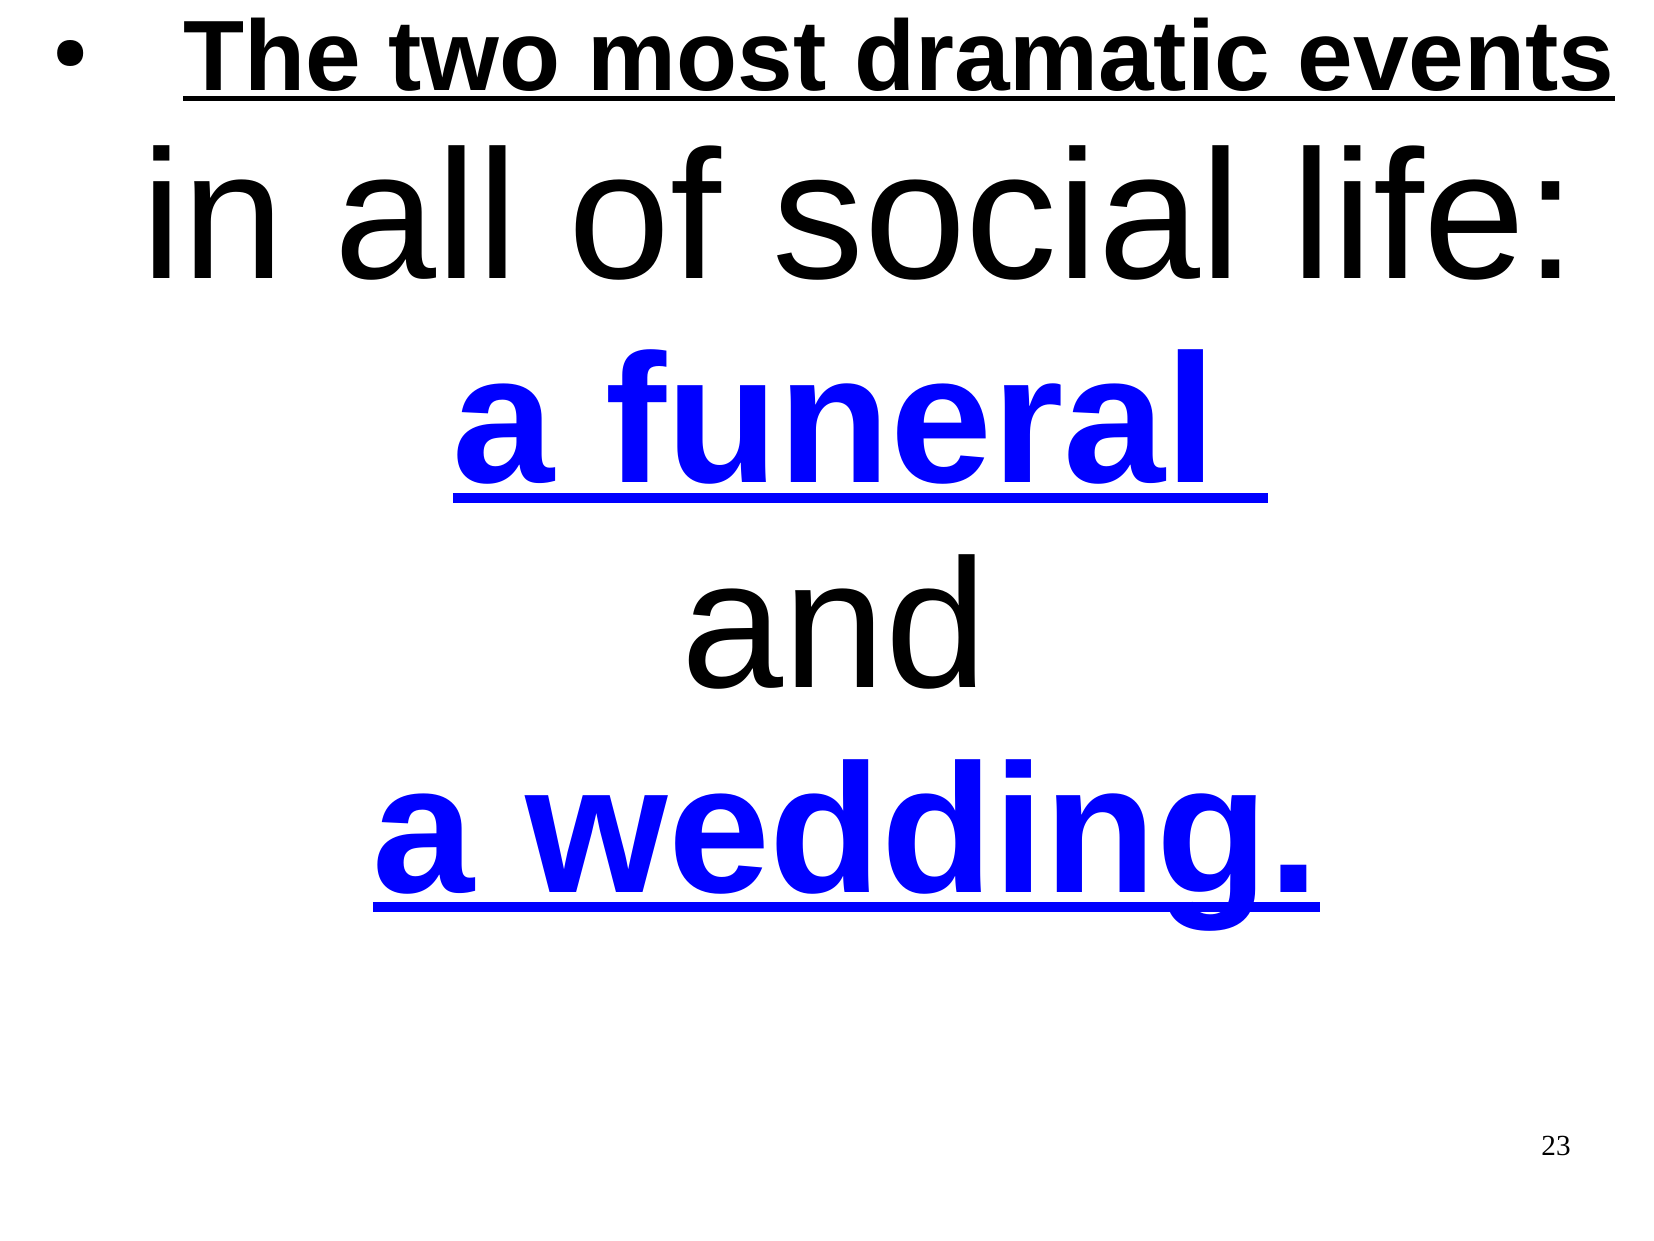

# The two most dramatic events in all of social life: a funeral and a wedding.
23